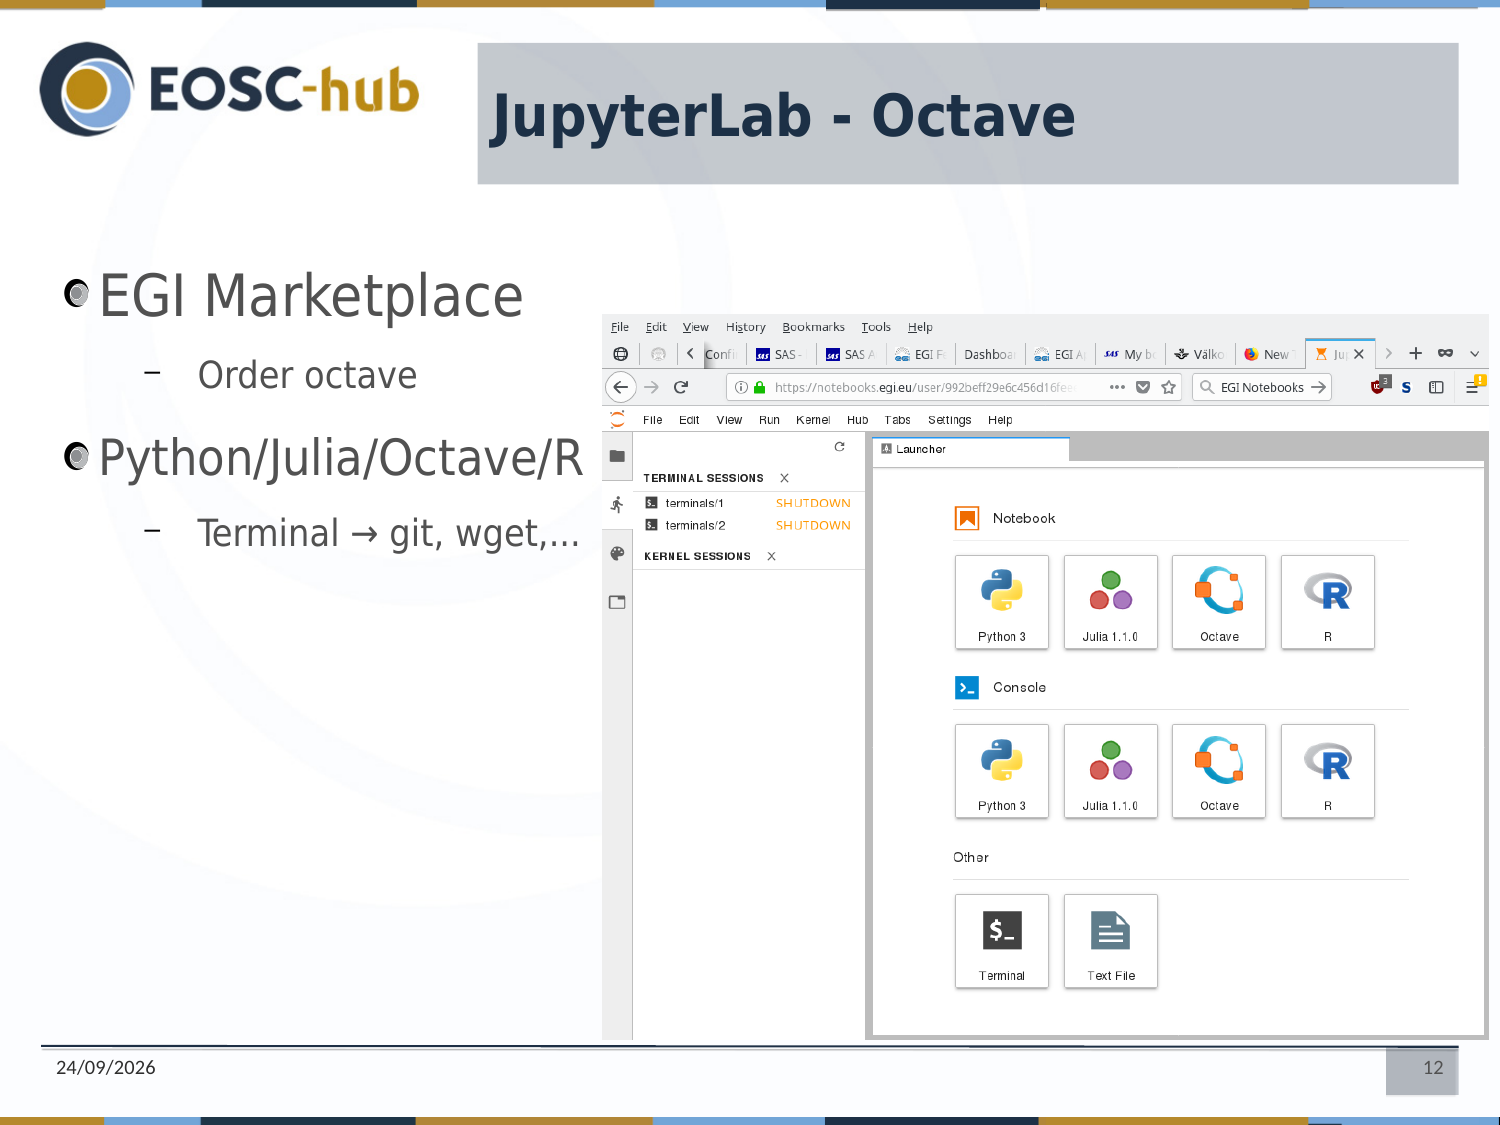

JupyterLab - Octave
# EGI Marketplace
Order octave
Python/Julia/Octave/R
Terminal → git, wget,...